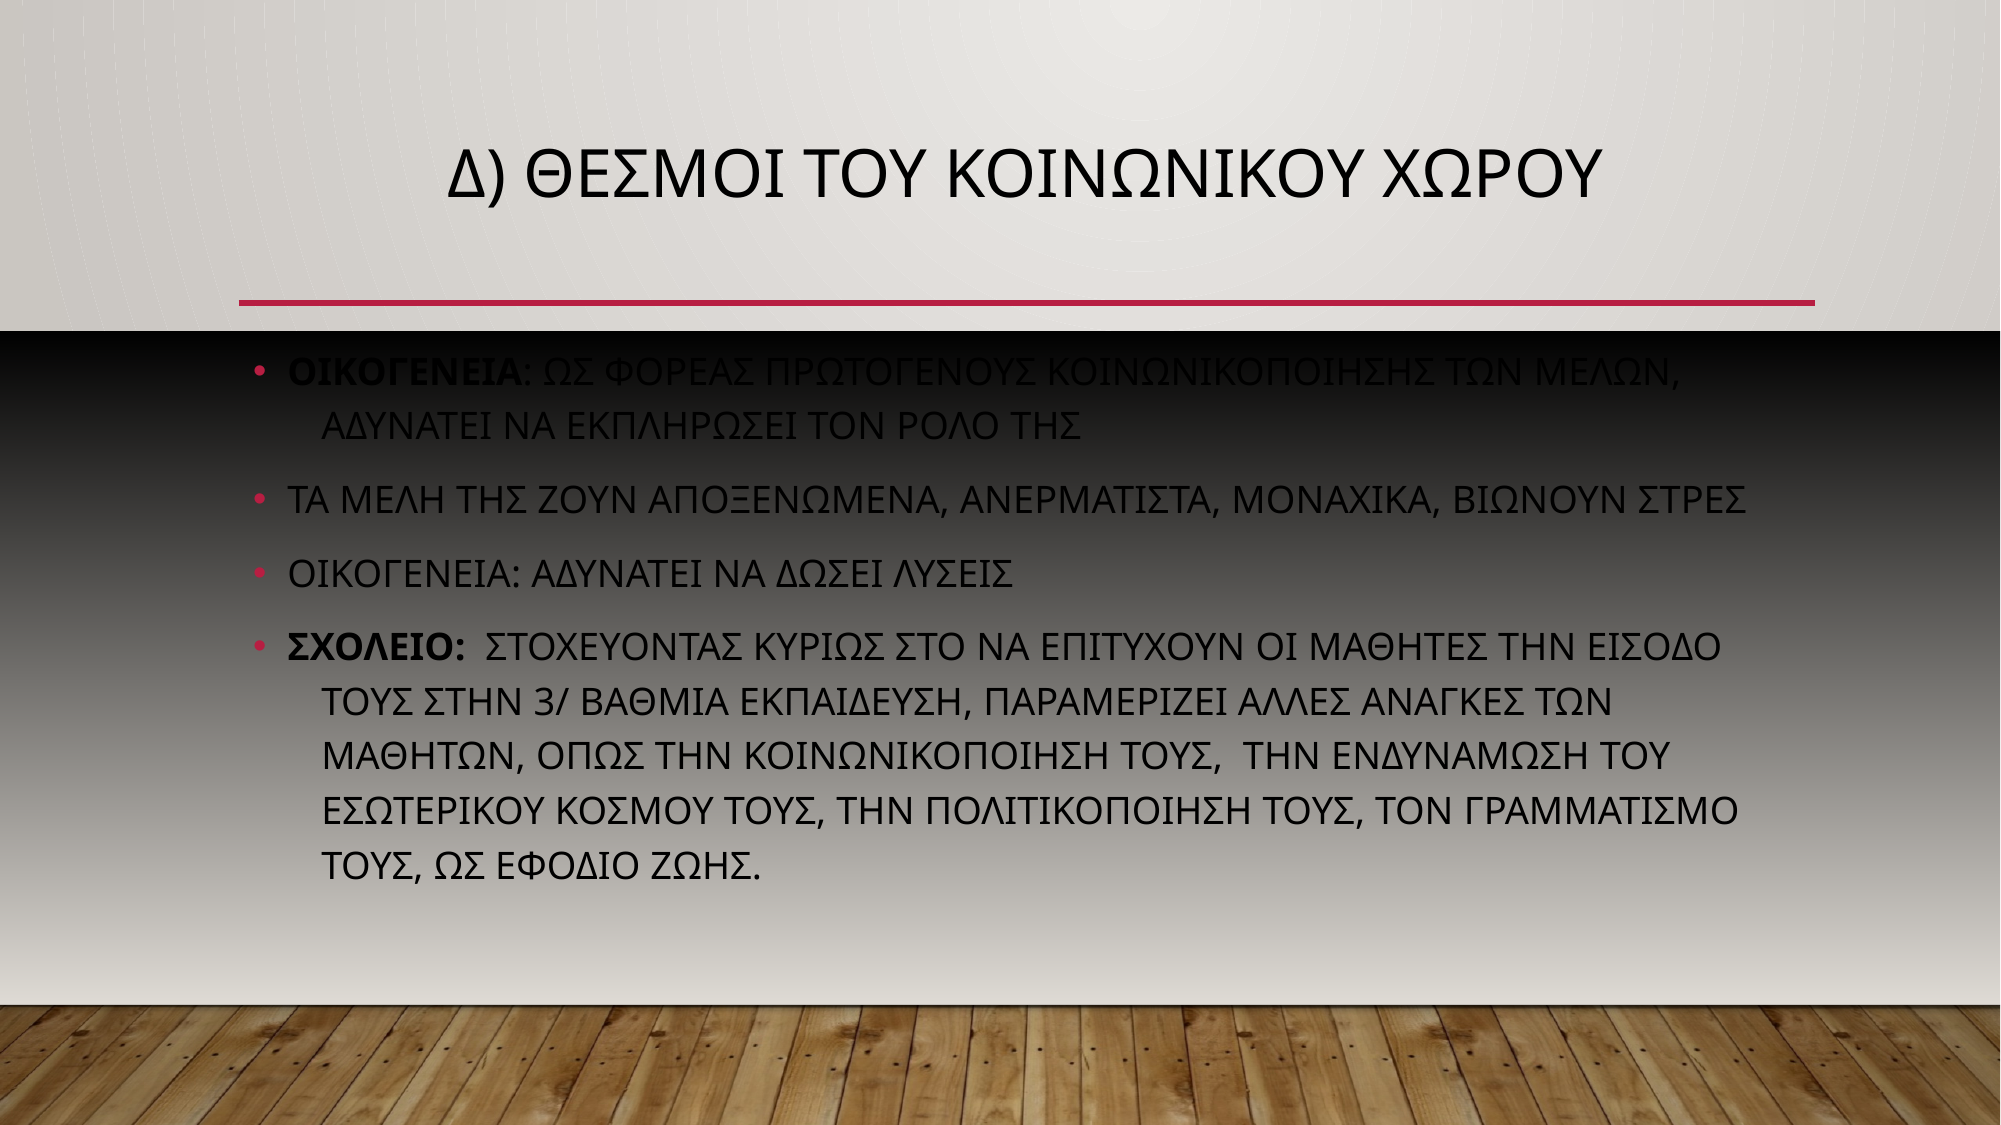

# Δ) ΘΕΣΜΟΙ ΤΟΥ ΚΟΙΝΩΝΙΚΟΥ ΧΩΡΟΥ
ΟΙΚΟΓΕΝΕΙΑ: ΩΣ ΦΟΡΕΑΣ ΠΡΩΤΟΓΕΝΟΥΣ ΚΟΙΝΩΝΙΚΟΠΟΙΗΣΗΣ ΤΩΝ ΜΕΛΩΝ, ΑΔΥΝΑΤΕΙ ΝΑ ΕΚΠΛΗΡΩΣΕΙ ΤΟΝ ΡΟΛΟ ΤΗΣ
ΤΑ ΜΕΛΗ ΤΗΣ ΖΟΥΝ ΑΠΟΞΕΝΩΜΕΝΑ, ΑΝΕΡΜΑΤΙΣΤΑ, ΜΟΝΑΧΙΚΑ, ΒΙΩΝΟΥΝ ΣΤΡΕΣ
ΟΙΚΟΓΕΝΕΙΑ: ΑΔΥΝΑΤΕΙ ΝΑ ΔΩΣΕΙ ΛΥΣΕΙΣ
ΣΧΟΛΕΙΟ: ΣΤΟΧΕΥΟΝΤΑΣ ΚΥΡΙΩΣ ΣΤΟ ΝΑ ΕΠΙΤΥΧΟΥΝ ΟΙ ΜΑΘΗΤΕΣ ΤΗΝ ΕΙΣΟΔΟ ΤΟΥΣ ΣΤΗΝ 3/ ΒΑΘΜΙΑ ΕΚΠΑΙΔΕΥΣΗ, ΠΑΡΑΜΕΡΙΖΕΙ ΑΛΛΕΣ ΑΝΑΓΚΕΣ ΤΩΝ ΜΑΘΗΤΩΝ, ΟΠΩΣ ΤΗΝ ΚΟΙΝΩΝΙΚΟΠΟΙΗΣΗ ΤΟΥΣ, ΤΗΝ ΕΝΔΥΝΑΜΩΣΗ ΤΟΥ ΕΣΩΤΕΡΙΚΟΥ ΚΟΣΜΟΥ ΤΟΥΣ, ΤΗΝ ΠΟΛΙΤΙΚΟΠΟΙΗΣΗ ΤΟΥΣ, ΤΟΝ ΓΡΑΜΜΑΤΙΣΜΟ ΤΟΥΣ, ΩΣ ΕΦΟΔΙΟ ΖΩΗΣ.